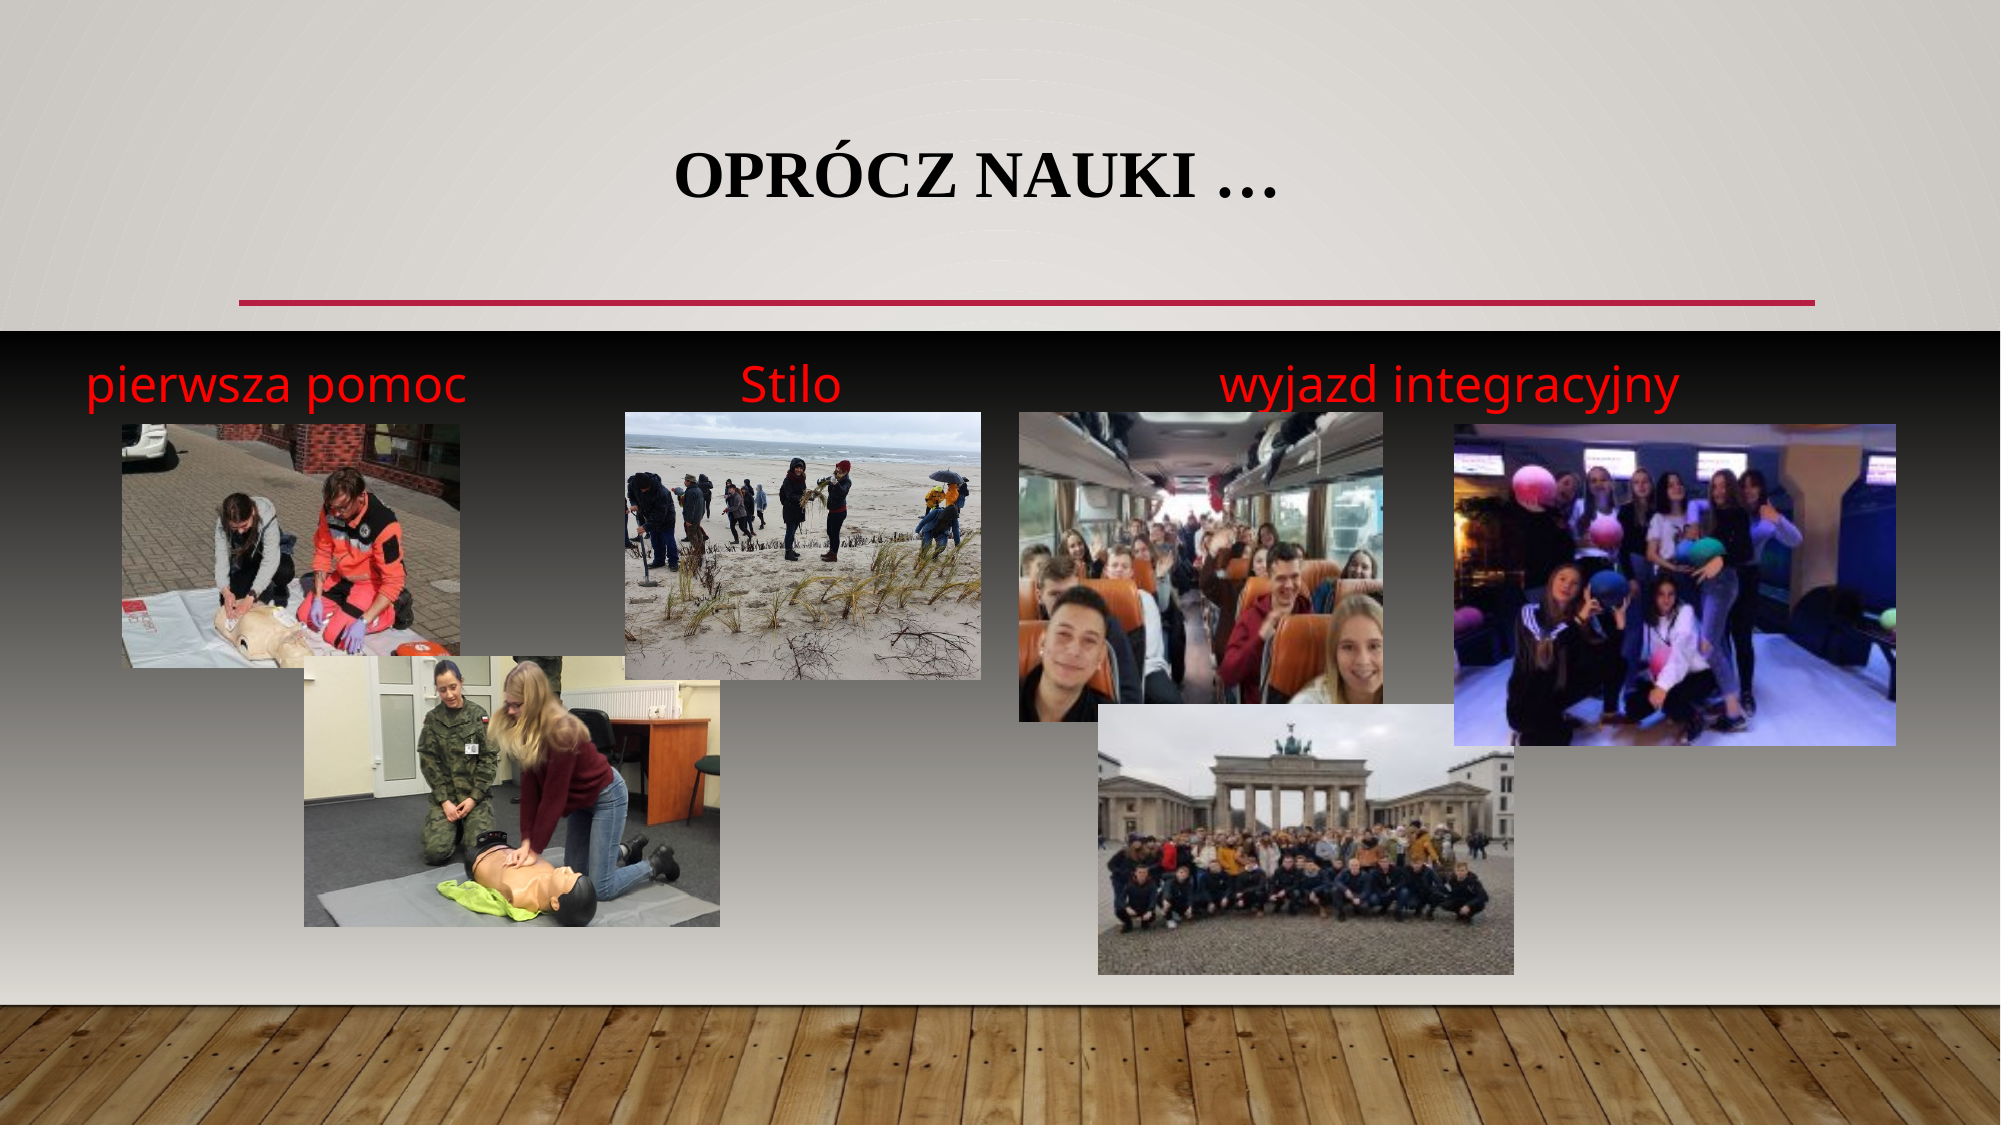

# Oprócz nauki …
pierwsza pomoc Stilo wyjazd integracyjny